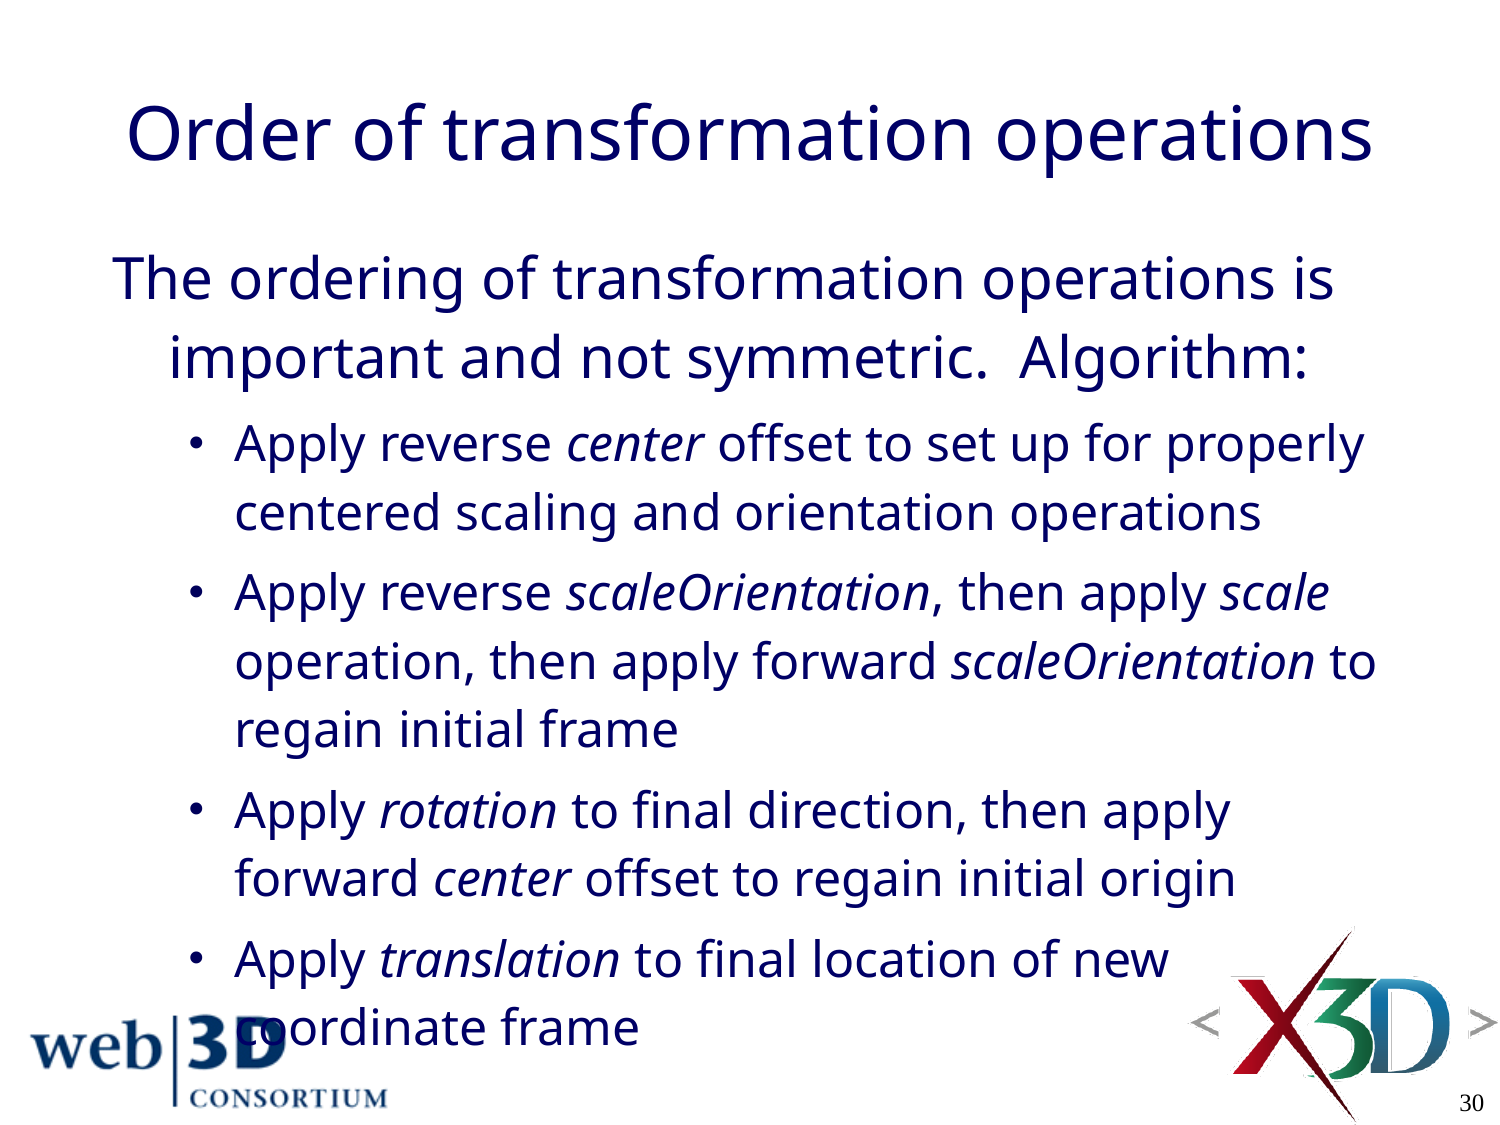

# Order of transformation operations
The ordering of transformation operations is important and not symmetric. Algorithm:
Apply reverse center offset to set up for properly centered scaling and orientation operations
Apply reverse scaleOrientation, then apply scale operation, then apply forward scaleOrientation to regain initial frame
Apply rotation to final direction, then apply forward center offset to regain initial origin
Apply translation to final location of new coordinate frame